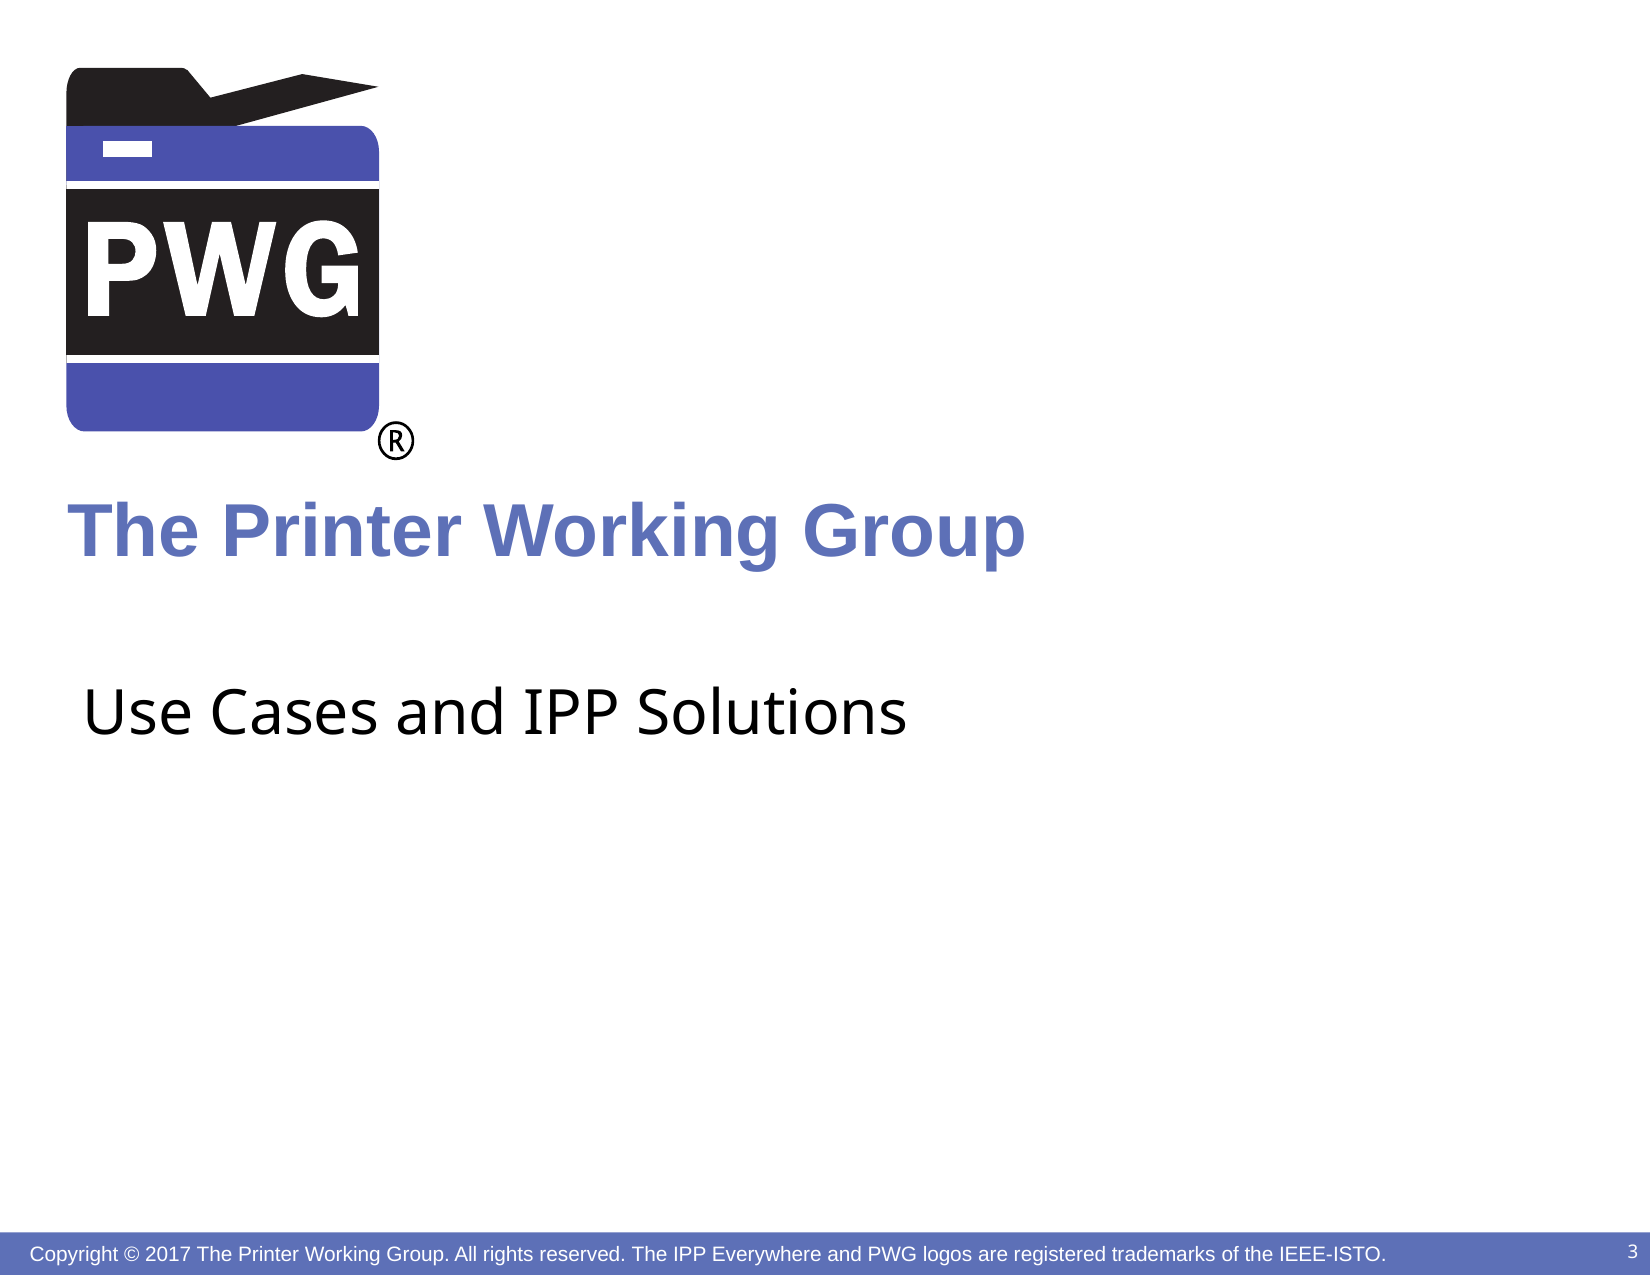

# Use Cases and IPP Solutions
3